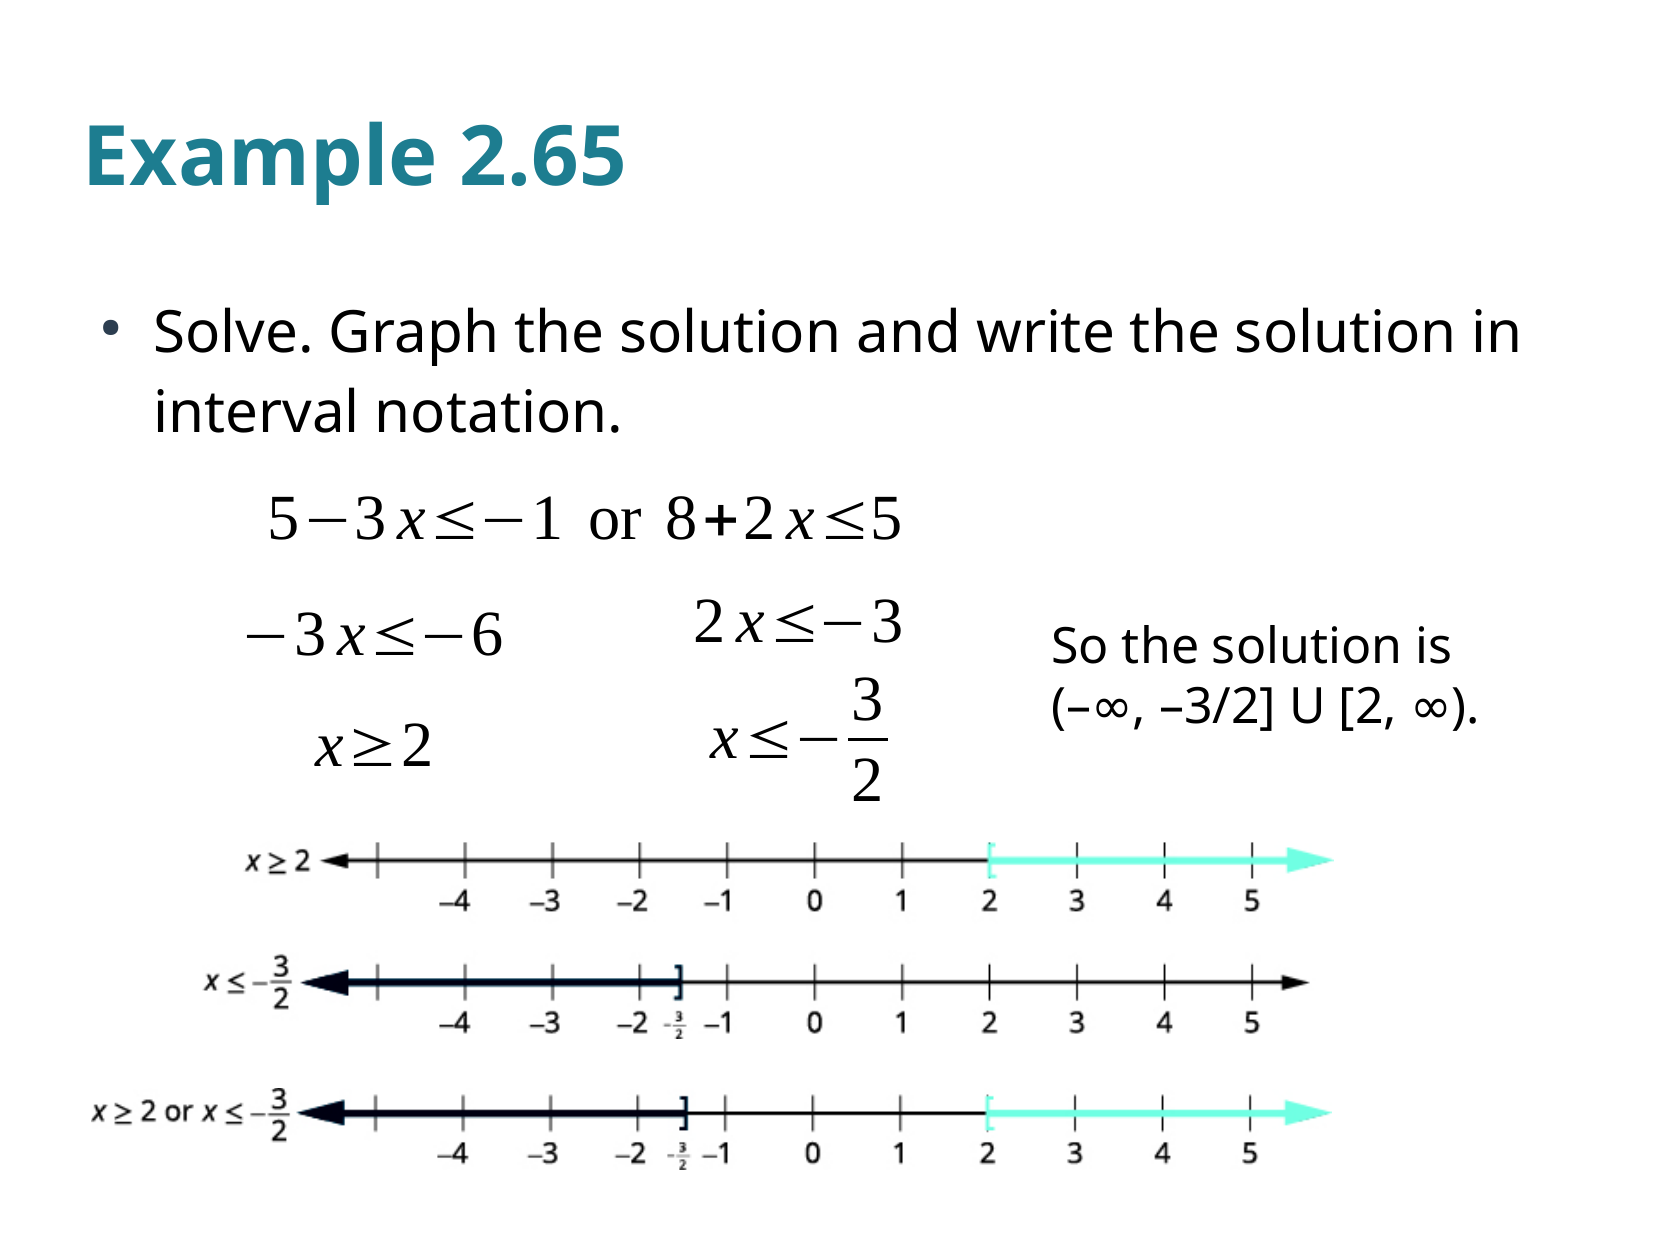

# Example 2.65
Solve. Graph the solution and write the solution in interval notation.
So the solution is
(–∞, –3/2] U [2, ∞).